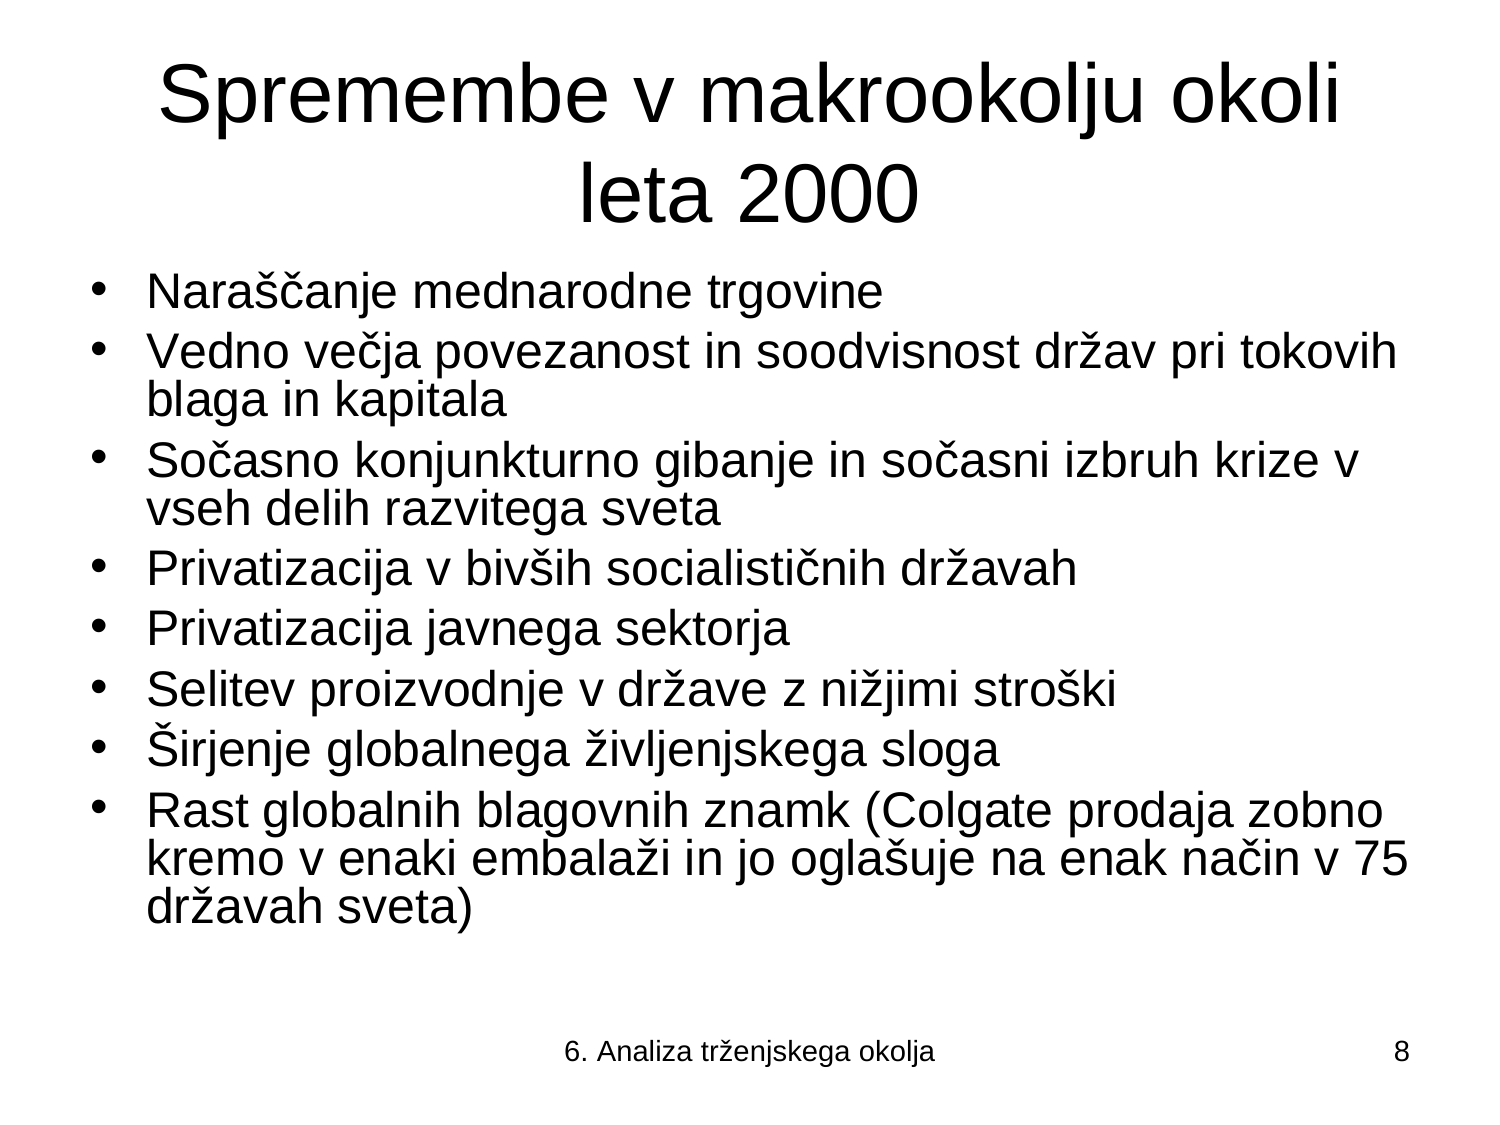

# Spremembe v makrookolju okoli leta 2000
Naraščanje mednarodne trgovine
Vedno večja povezanost in soodvisnost držav pri tokovih blaga in kapitala
Sočasno konjunkturno gibanje in sočasni izbruh krize v vseh delih razvitega sveta
Privatizacija v bivših socialističnih državah
Privatizacija javnega sektorja
Selitev proizvodnje v države z nižjimi stroški
Širjenje globalnega življenjskega sloga
Rast globalnih blagovnih znamk (Colgate prodaja zobno kremo v enaki embalaži in jo oglašuje na enak način v 75 državah sveta)
6. Analiza trženjskega okolja